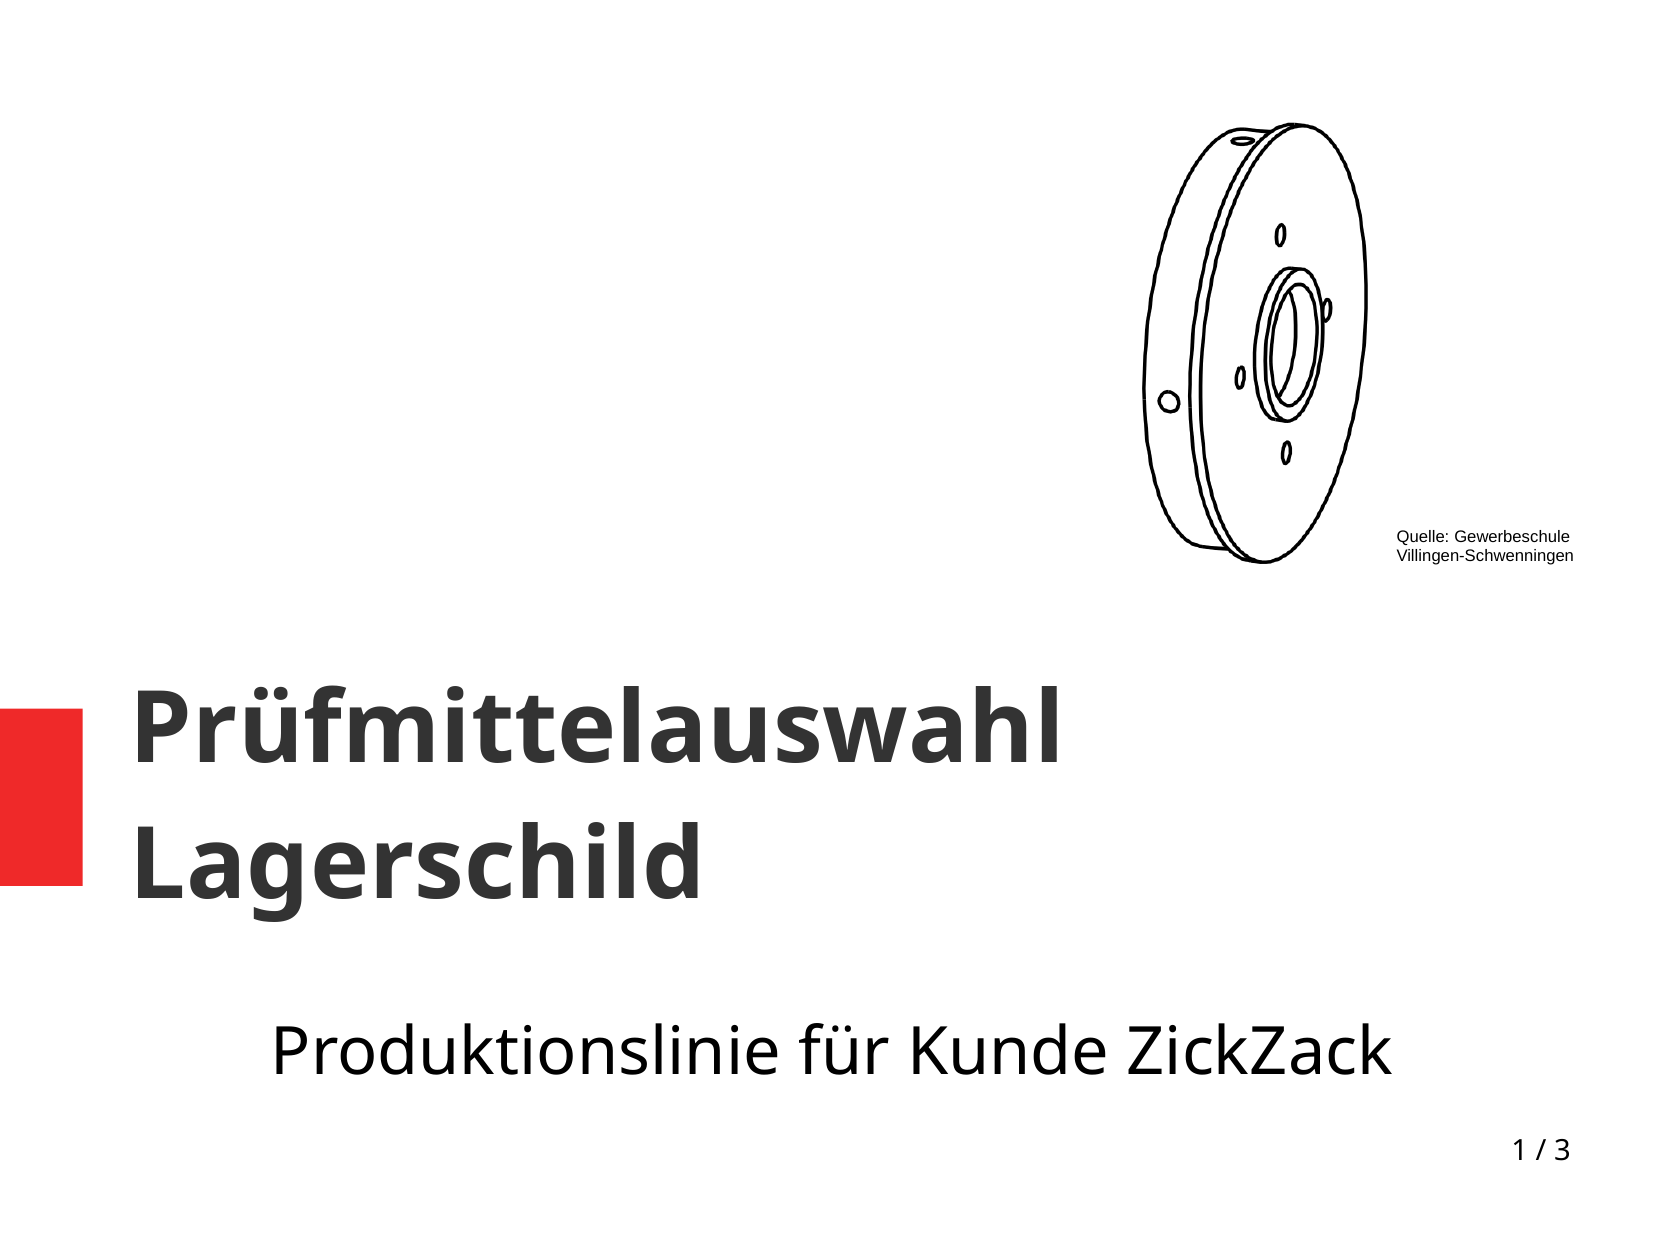

Quelle: Gewerbeschule
Villingen-Schwenningen
# Prüfmittelauswahl Lagerschild
Produktionslinie für Kunde ZickZack
1